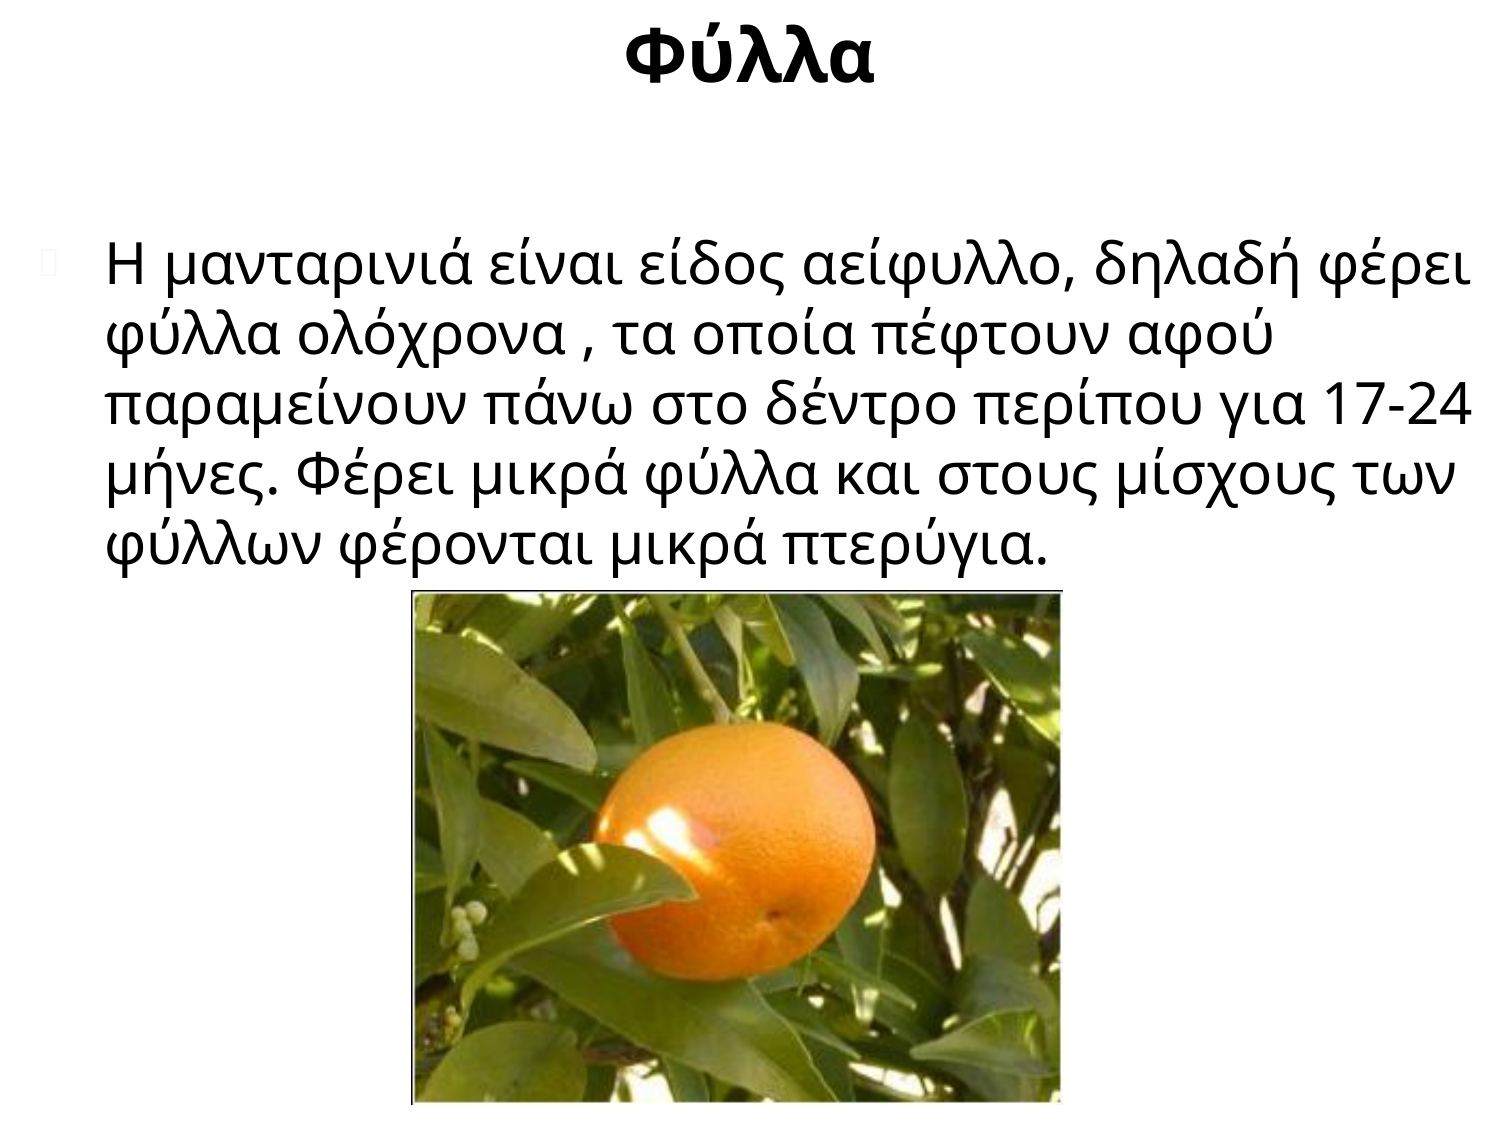

# Φύλλα
Η μανταρινιά είναι είδος αείφυλλο, δηλαδή φέρει φύλλα ολόχρονα , τα οποία πέφτουν αφού παραμείνουν πάνω στο δέντρο περίπου για 17-24 μήνες. Φέρει μικρά φύλλα και στους μίσχους των φύλλων φέρονται μικρά πτερύγια.